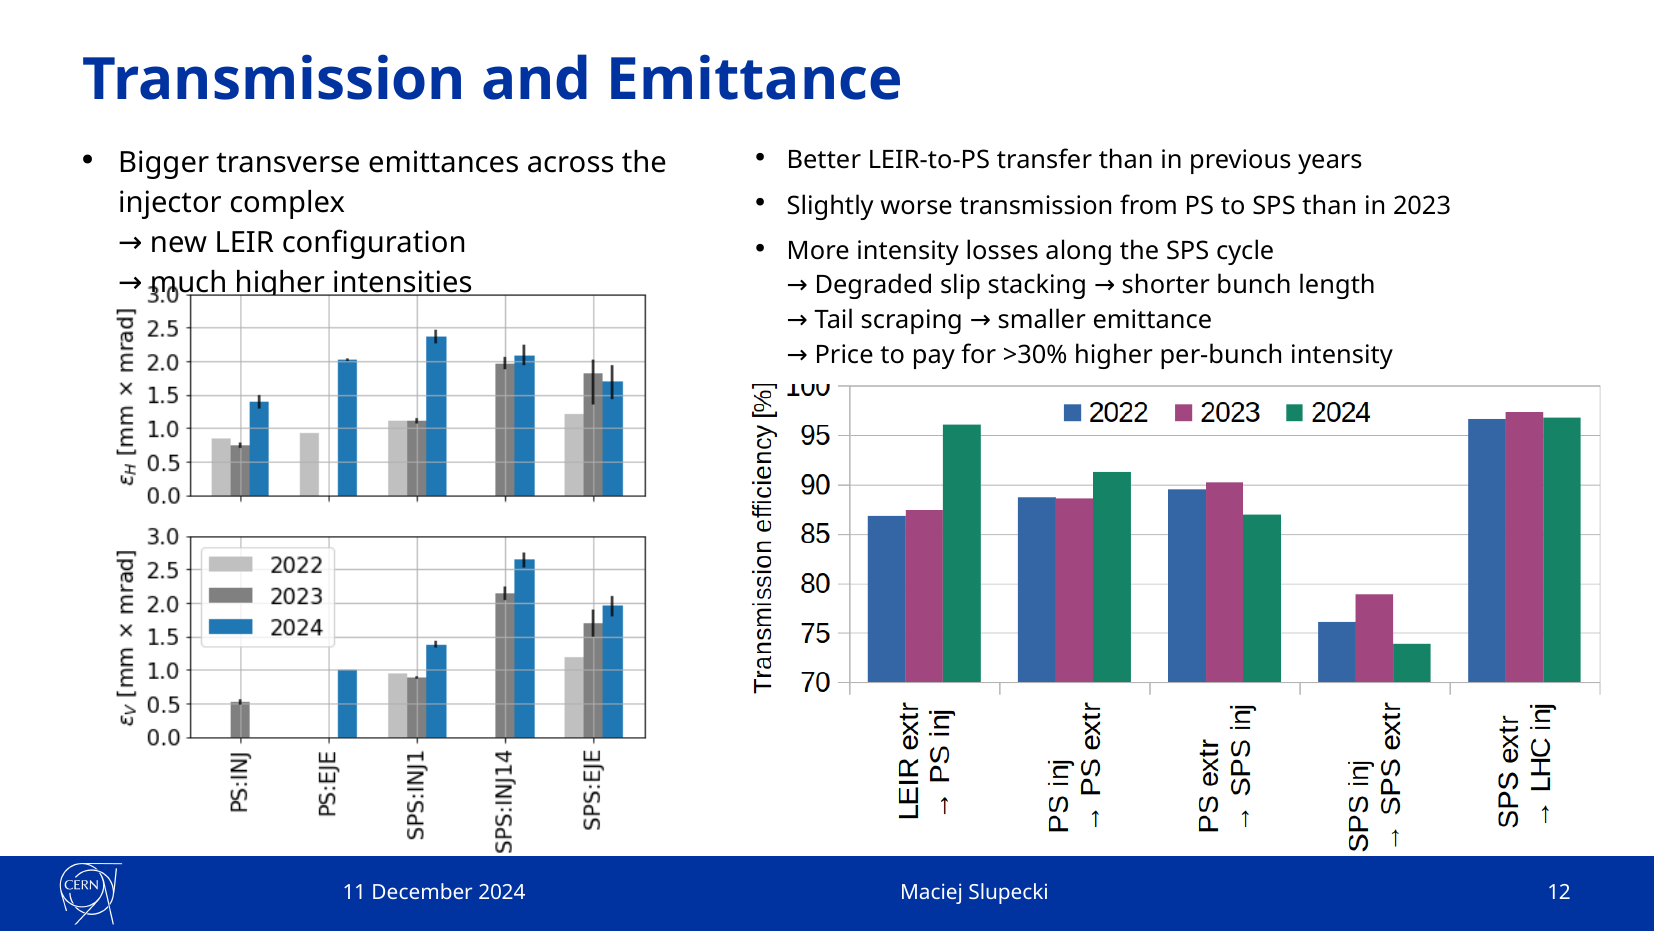

# Transmission and Emittance
Bigger transverse emittances across the injector complex
→ new LEIR configuration
→ much higher intensities
Better LEIR-to-PS transfer than in previous years
Slightly worse transmission from PS to SPS than in 2023
More intensity losses along the SPS cycle
→ Degraded slip stacking → shorter bunch length
→ Tail scraping → smaller emittance
→ Price to pay for >30% higher per-bunch intensity
Presenter | Presentation Title
12